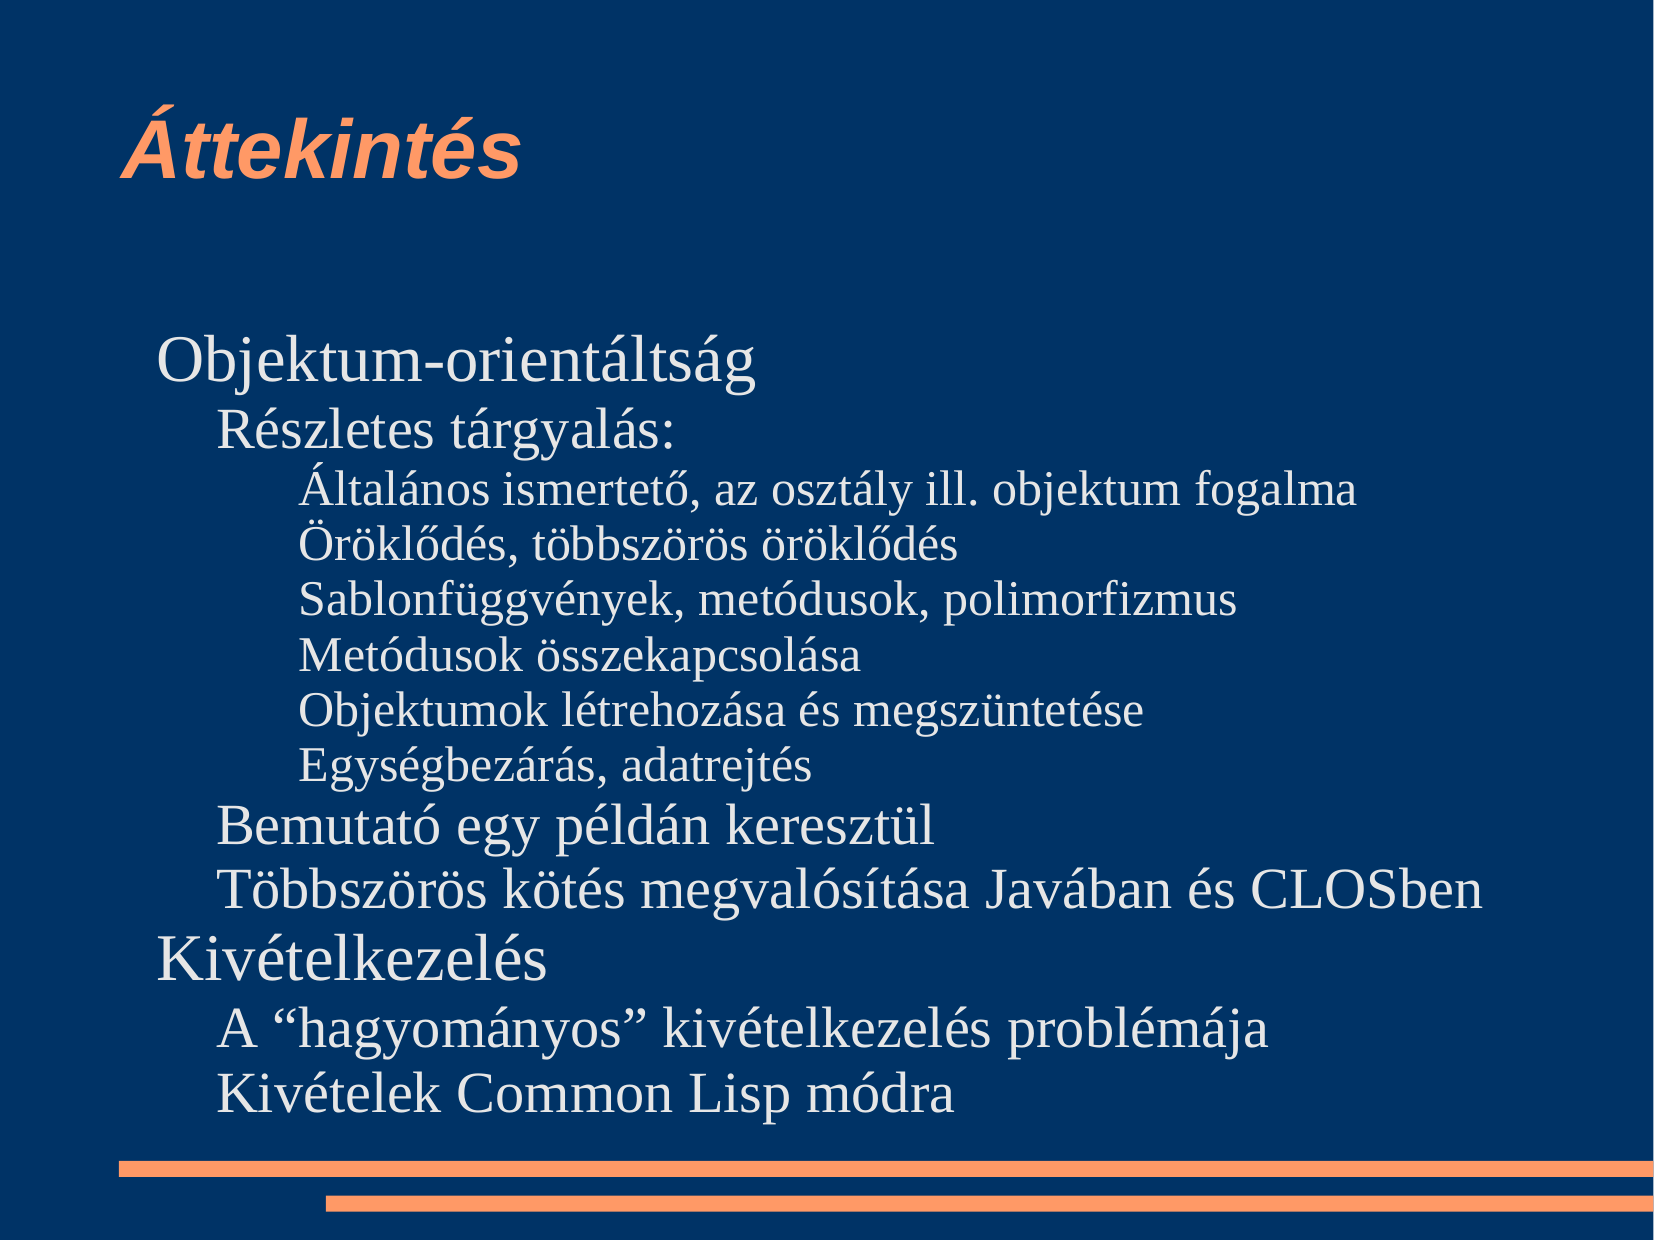

# Áttekintés
 Objektum-orientáltság
Részletes tárgyalás:
Általános ismertető, az osztály ill. objektum fogalma
Öröklődés, többszörös öröklődés
Sablonfüggvények, metódusok, polimorfizmus
Metódusok összekapcsolása
Objektumok létrehozása és megszüntetése
Egységbezárás, adatrejtés
Bemutató egy példán keresztül
Többszörös kötés megvalósítása Javában és CLOSben
 Kivételkezelés
A “hagyományos” kivételkezelés problémája
Kivételek Common Lisp módra